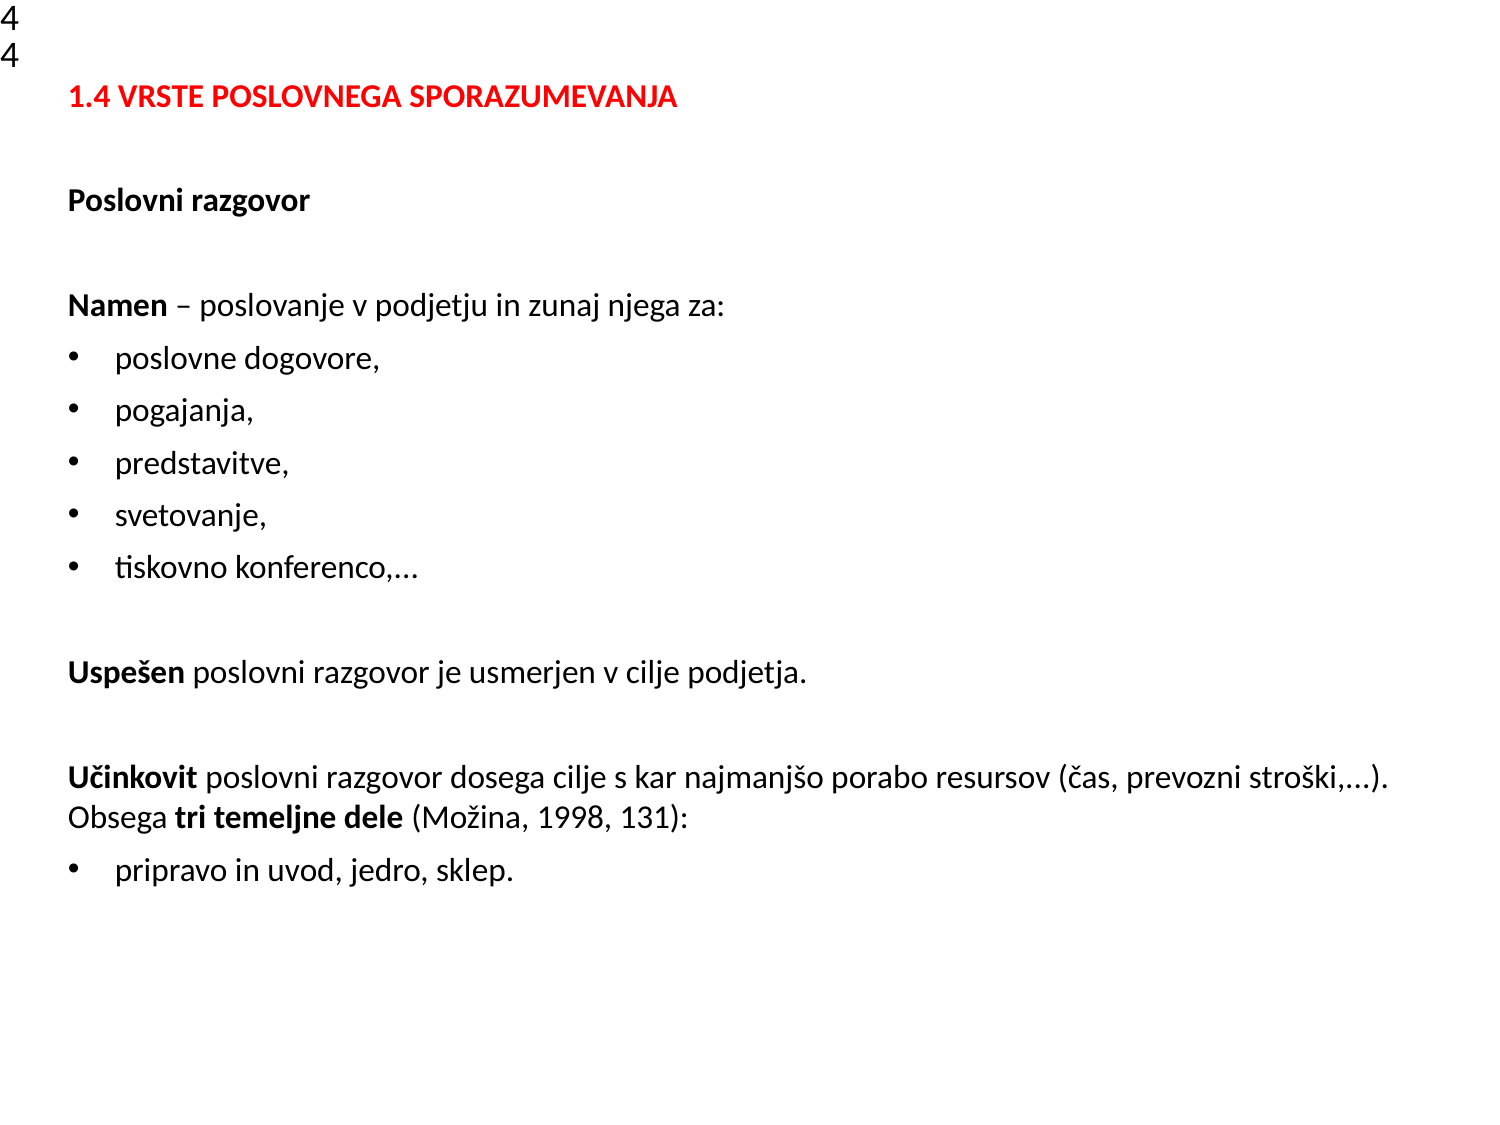

1.4 VRSTE POSLOVNEGA SPORAZUMEVANJA
Poslovni razgovor
Namen – poslovanje v podjetju in zunaj njega za:
poslovne dogovore,
pogajanja,
predstavitve,
svetovanje,
tiskovno konferenco,...
Uspešen poslovni razgovor je usmerjen v cilje podjetja.
Učinkovit poslovni razgovor dosega cilje s kar najmanjšo porabo resursov (čas, prevozni stroški,...). Obsega tri temeljne dele (Možina, 1998, 131):
pripravo in uvod, jedro, sklep.